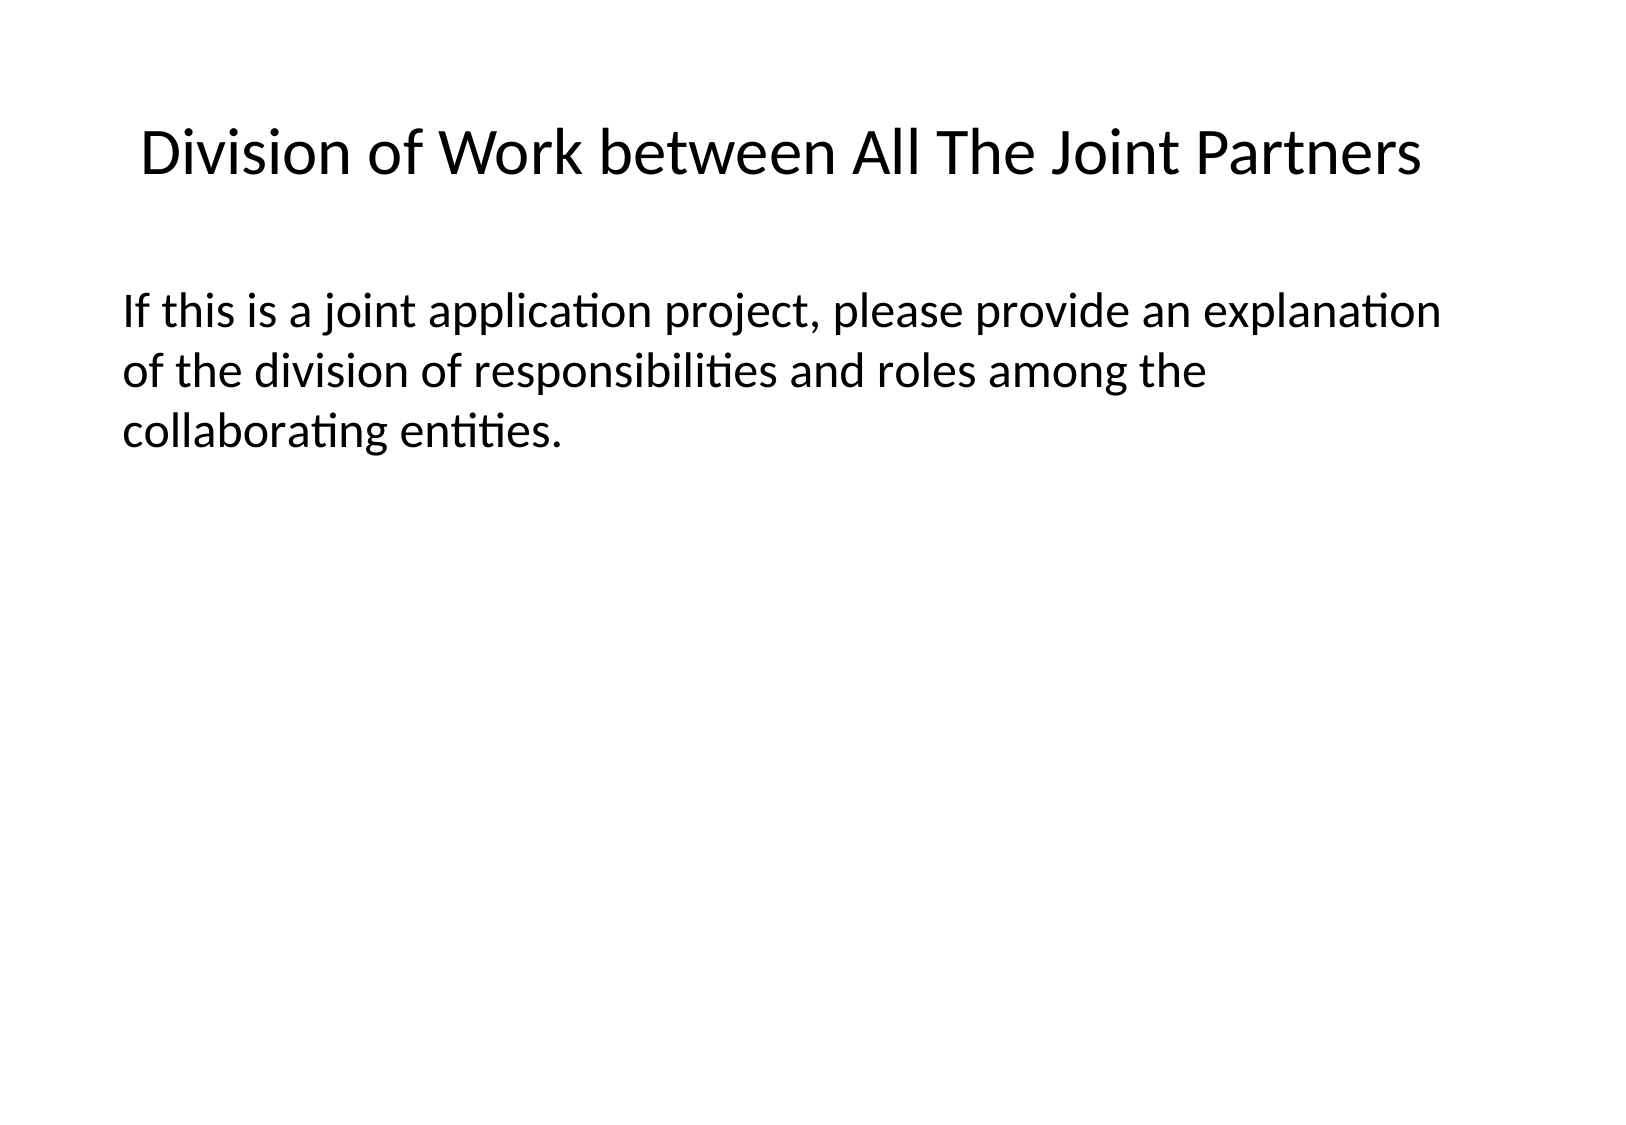

Division of Work between All The Joint Partners
If this is a joint application project, please provide an explanation of the division of responsibilities and roles among the collaborating entities.